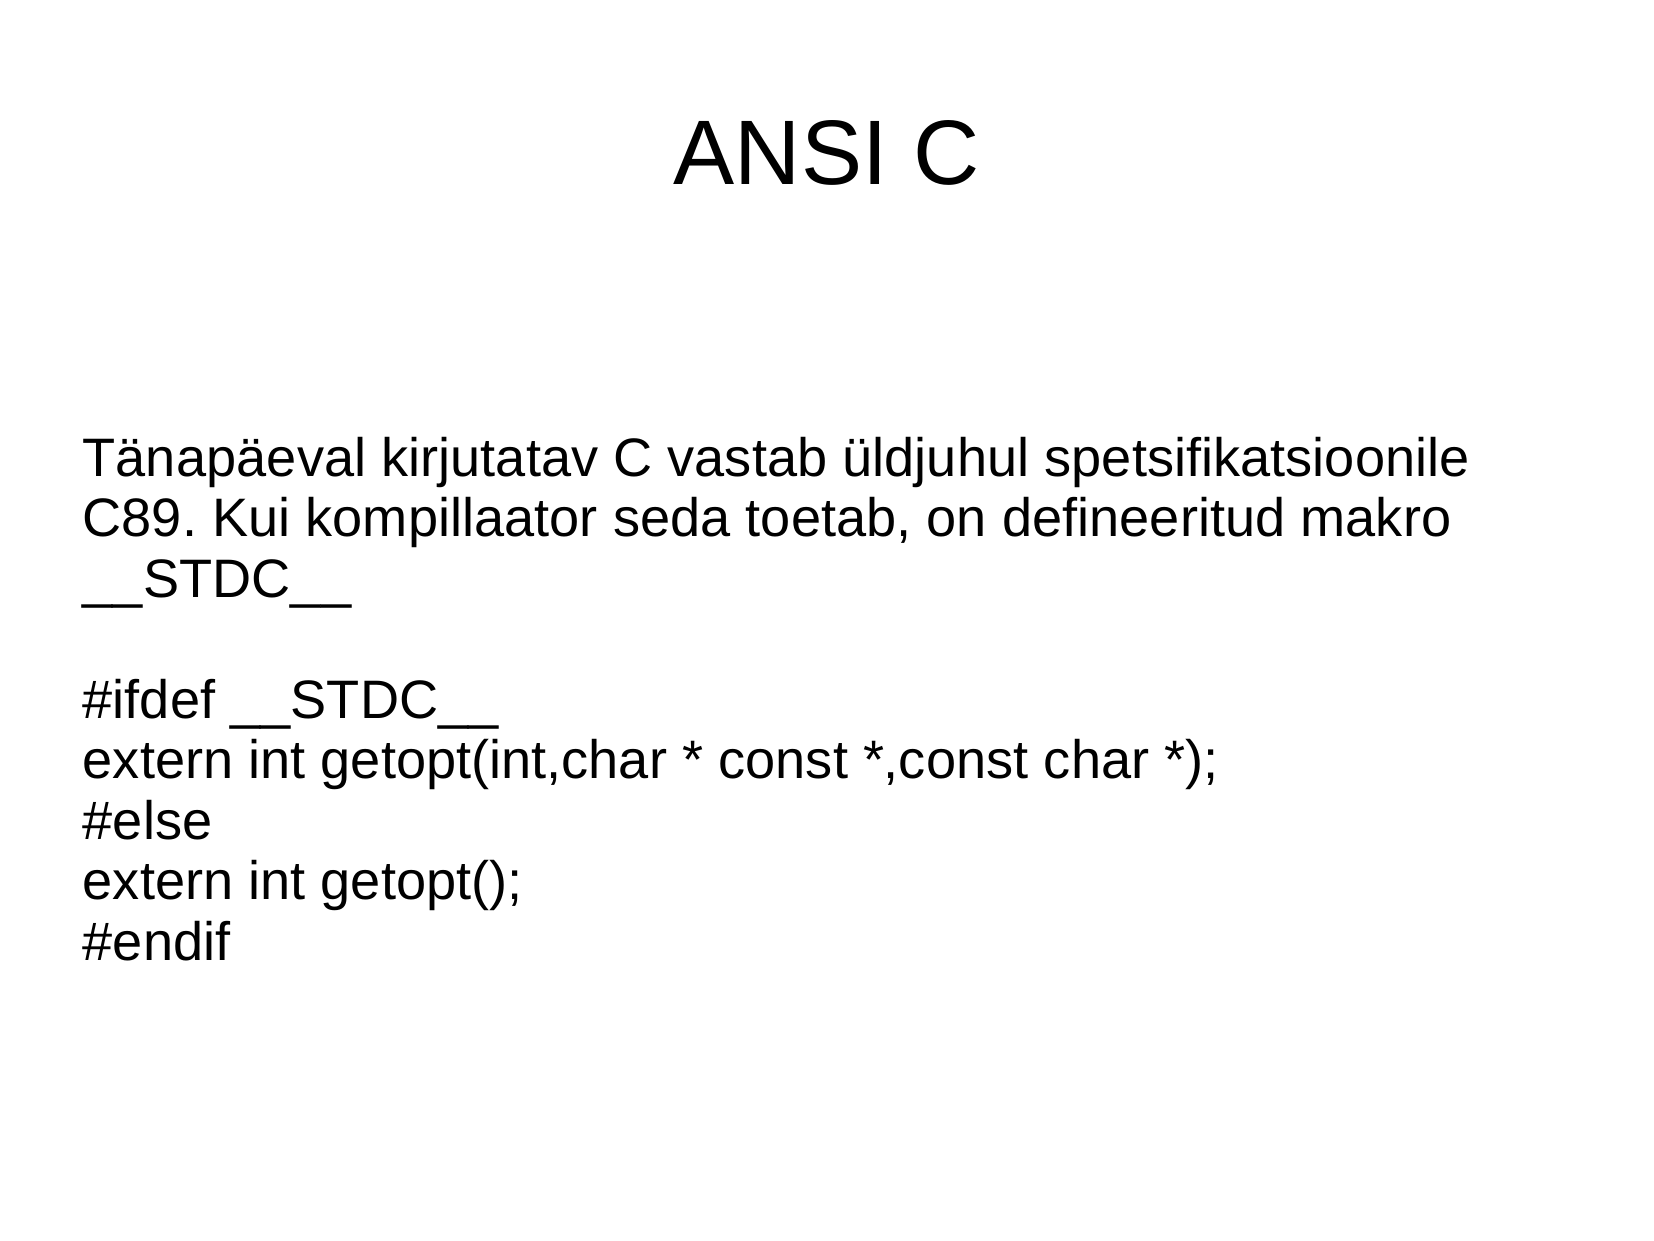

# ANSI C
Tänapäeval kirjutatav C vastab üldjuhul spetsifikatsioonile C89. Kui kompillaator seda toetab, on defineeritud makro __STDC__
#ifdef __STDC__
extern int getopt(int,char * const *,const char *);
#else
extern int getopt();
#endif